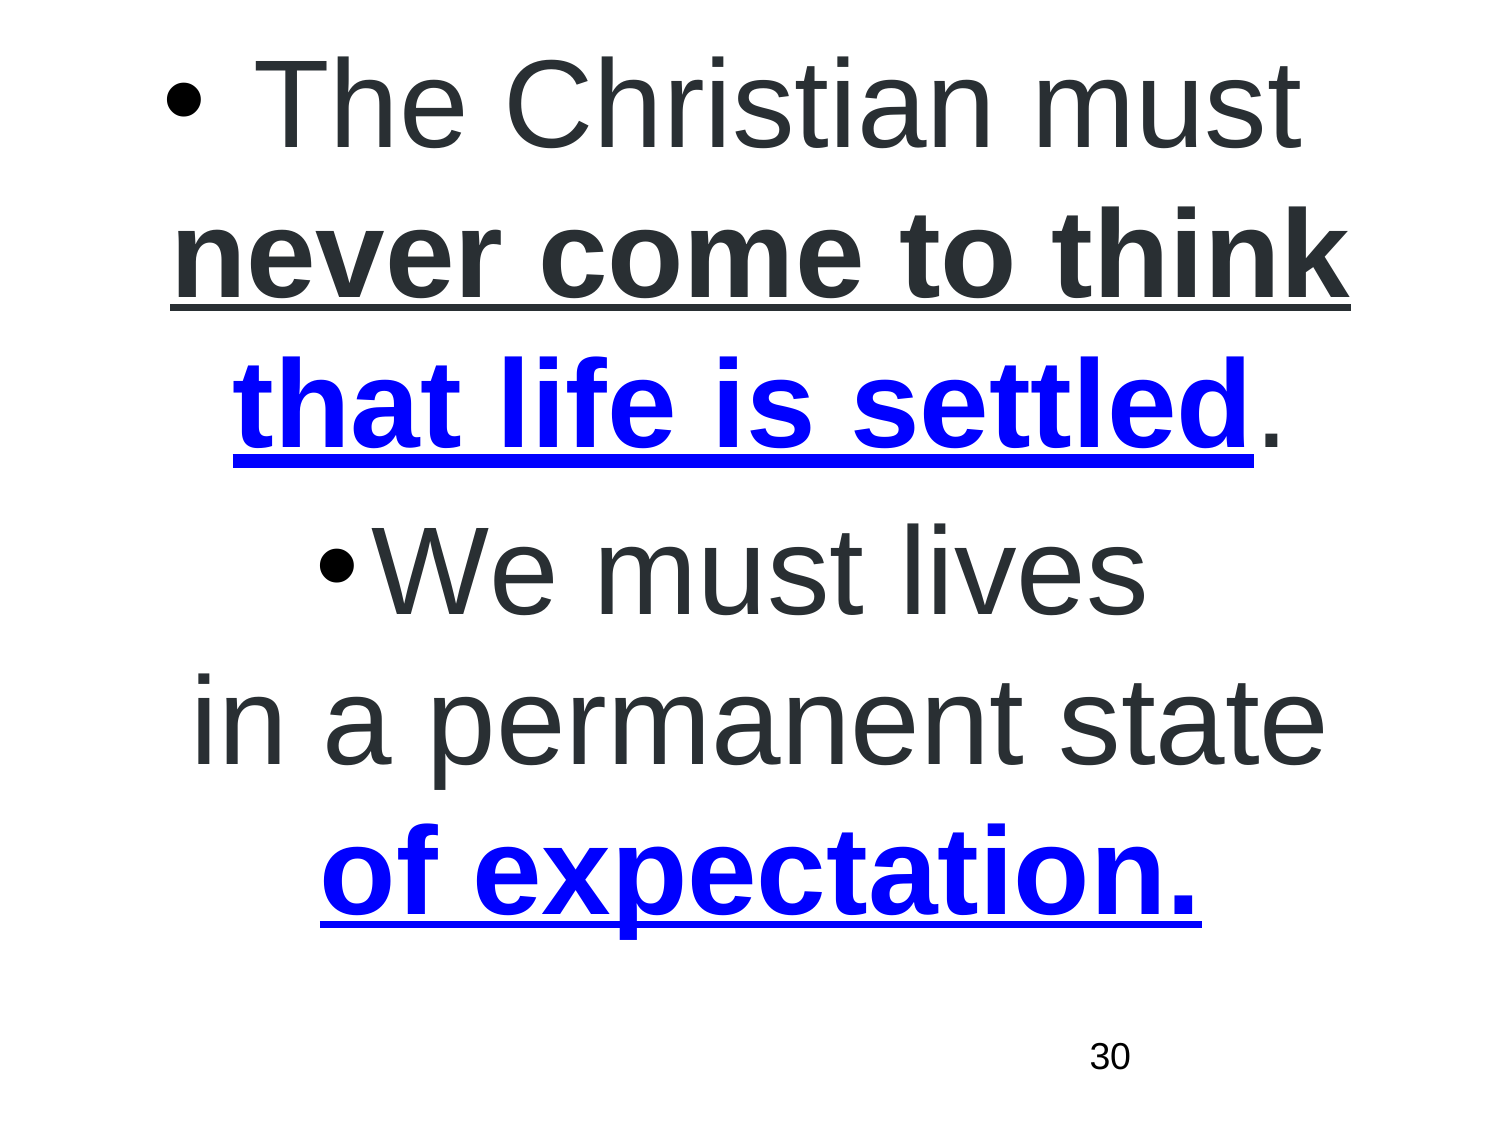

# The Christian must never come to think that life is settled.
We must lives
in a permanent state
of expectation.
30